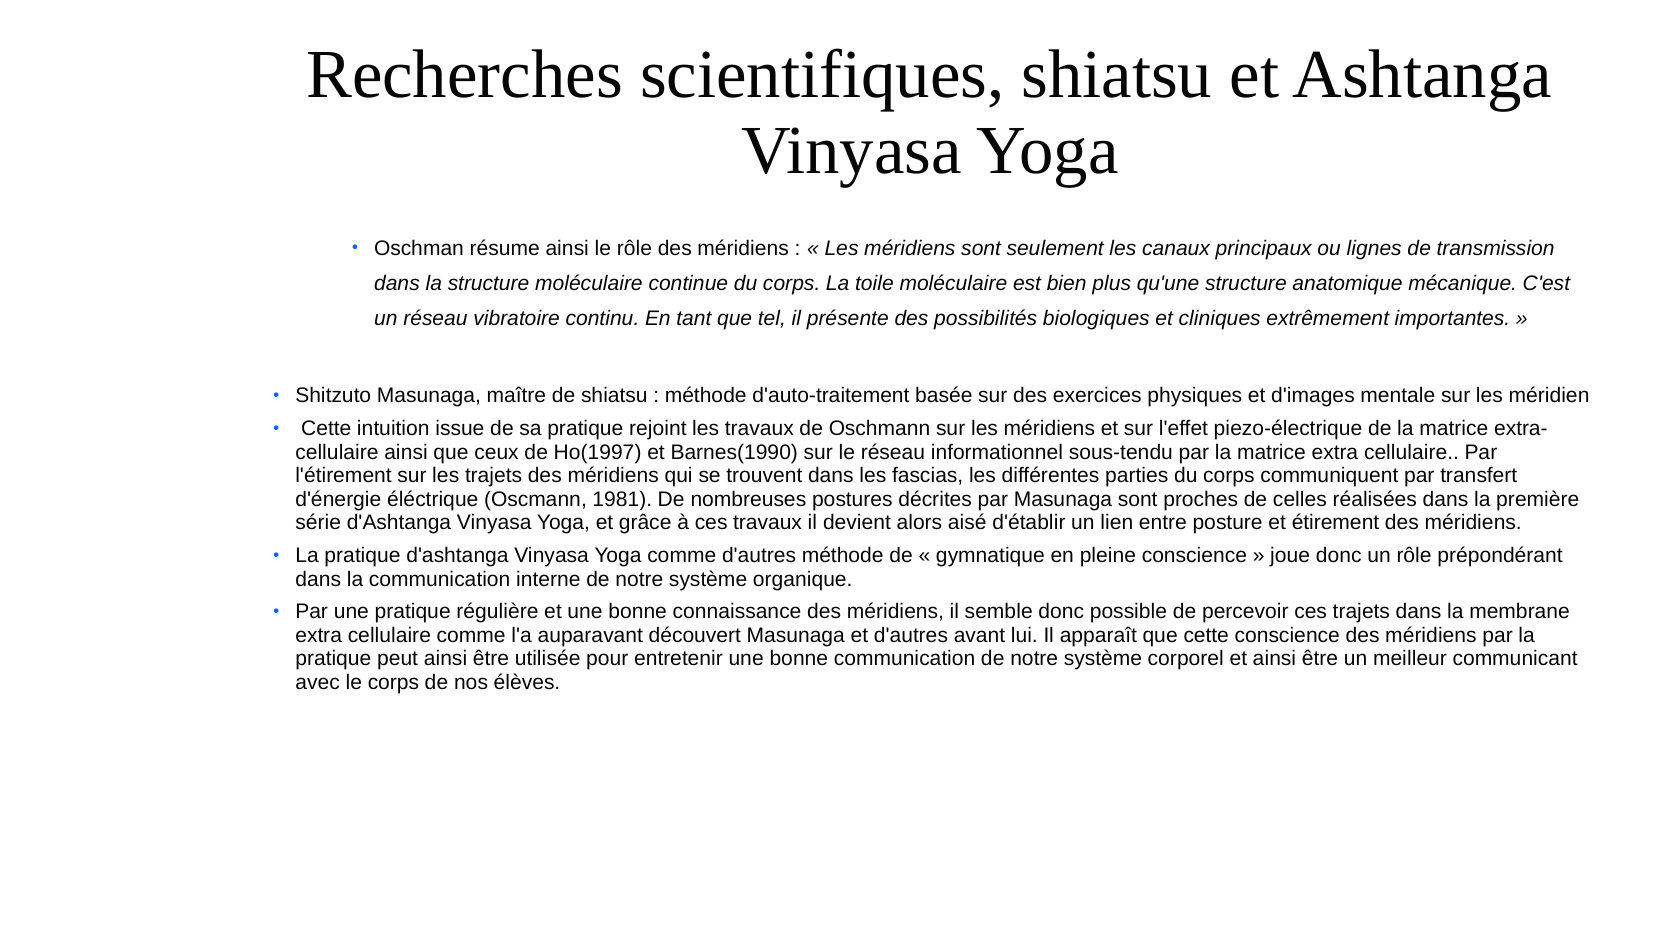

# Recherches scientifiques, shiatsu et Ashtanga Vinyasa Yoga
Oschman résume ainsi le rôle des méridiens : « Les méridiens sont seulement les canaux principaux ou lignes de transmission dans la structure moléculaire continue du corps. La toile moléculaire est bien plus qu'une structure anatomique mécanique. C'est un réseau vibratoire continu. En tant que tel, il présente des possibilités biologiques et cliniques extrêmement importantes. »
Shitzuto Masunaga, maître de shiatsu : méthode d'auto-traitement basée sur des exercices physiques et d'images mentale sur les méridien
 Cette intuition issue de sa pratique rejoint les travaux de Oschmann sur les méridiens et sur l'effet piezo-électrique de la matrice extra-cellulaire ainsi que ceux de Ho(1997) et Barnes(1990) sur le réseau informationnel sous-tendu par la matrice extra cellulaire.. Par l'étirement sur les trajets des méridiens qui se trouvent dans les fascias, les différentes parties du corps communiquent par transfert d'énergie éléctrique (Oscmann, 1981). De nombreuses postures décrites par Masunaga sont proches de celles réalisées dans la première série d'Ashtanga Vinyasa Yoga, et grâce à ces travaux il devient alors aisé d'établir un lien entre posture et étirement des méridiens.
La pratique d'ashtanga Vinyasa Yoga comme d'autres méthode de « gymnatique en pleine conscience » joue donc un rôle prépondérant dans la communication interne de notre système organique.
Par une pratique régulière et une bonne connaissance des méridiens, il semble donc possible de percevoir ces trajets dans la membrane extra cellulaire comme l'a auparavant découvert Masunaga et d'autres avant lui. Il apparaît que cette conscience des méridiens par la pratique peut ainsi être utilisée pour entretenir une bonne communication de notre système corporel et ainsi être un meilleur communicant avec le corps de nos élèves.
Le tissu conjonctif, par Nicolas Truffart, Ecole Française d'Ashtanga Yoga
31